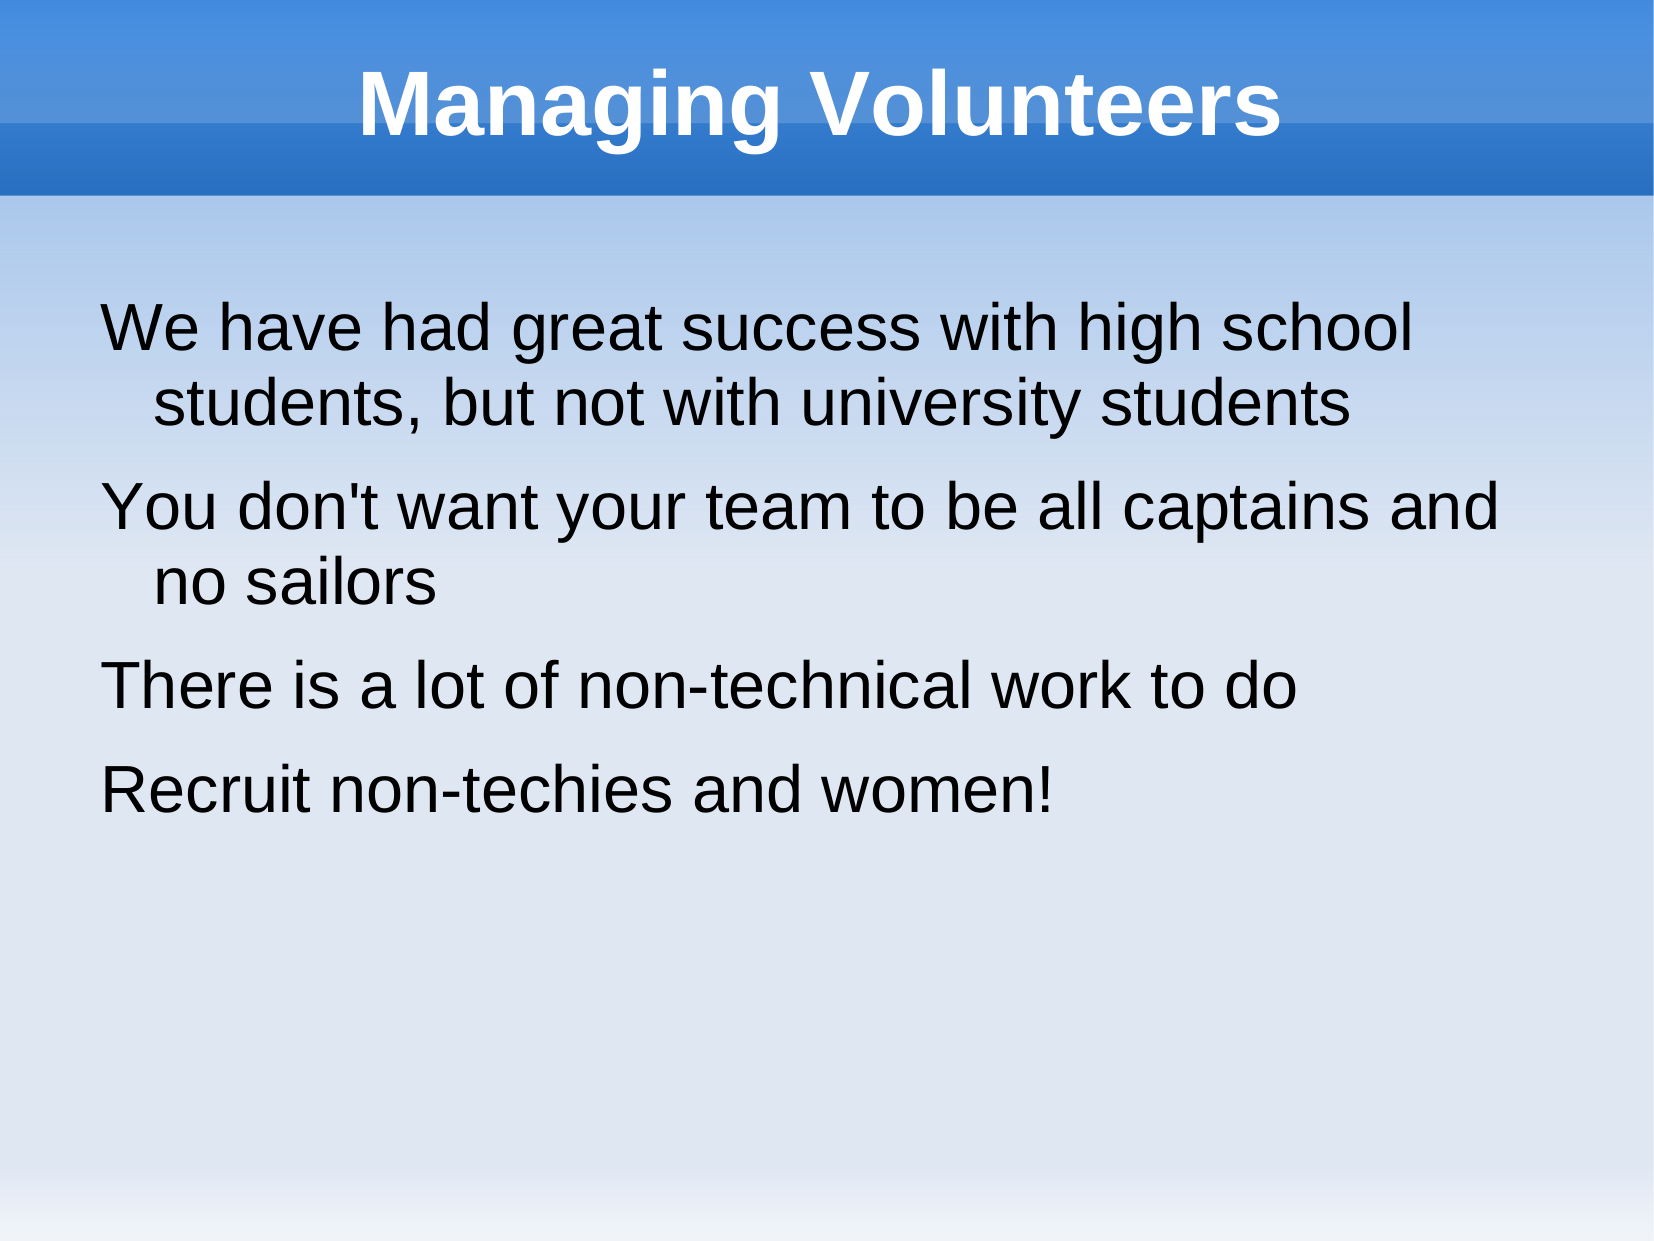

# Managing Volunteers
We have had great success with high school students, but not with university students
You don't want your team to be all captains and no sailors
There is a lot of non-technical work to do
Recruit non-techies and women!